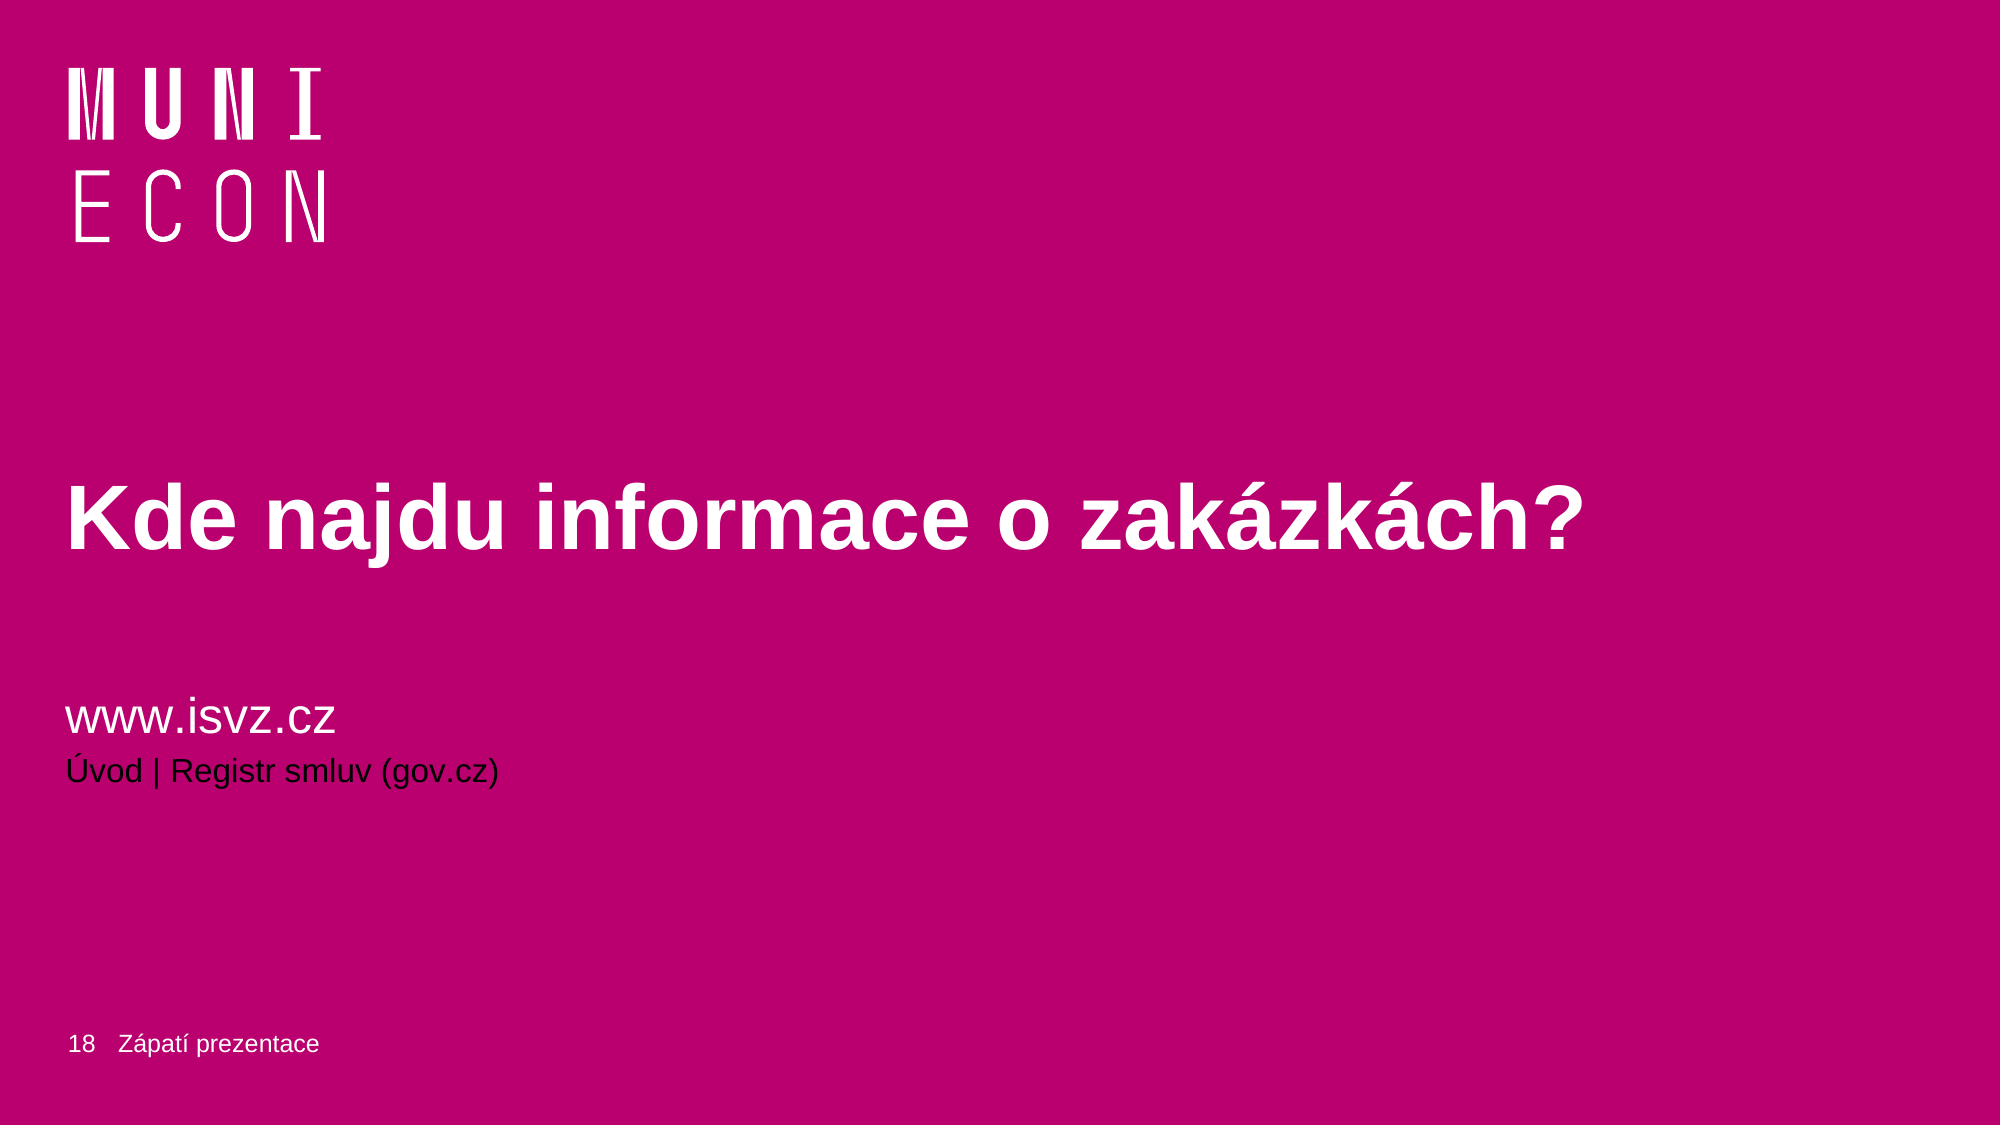

# Kde najdu informace o zakázkách?
www.isvz.cz
Úvod | Registr smluv (gov.cz)
Zápatí prezentace